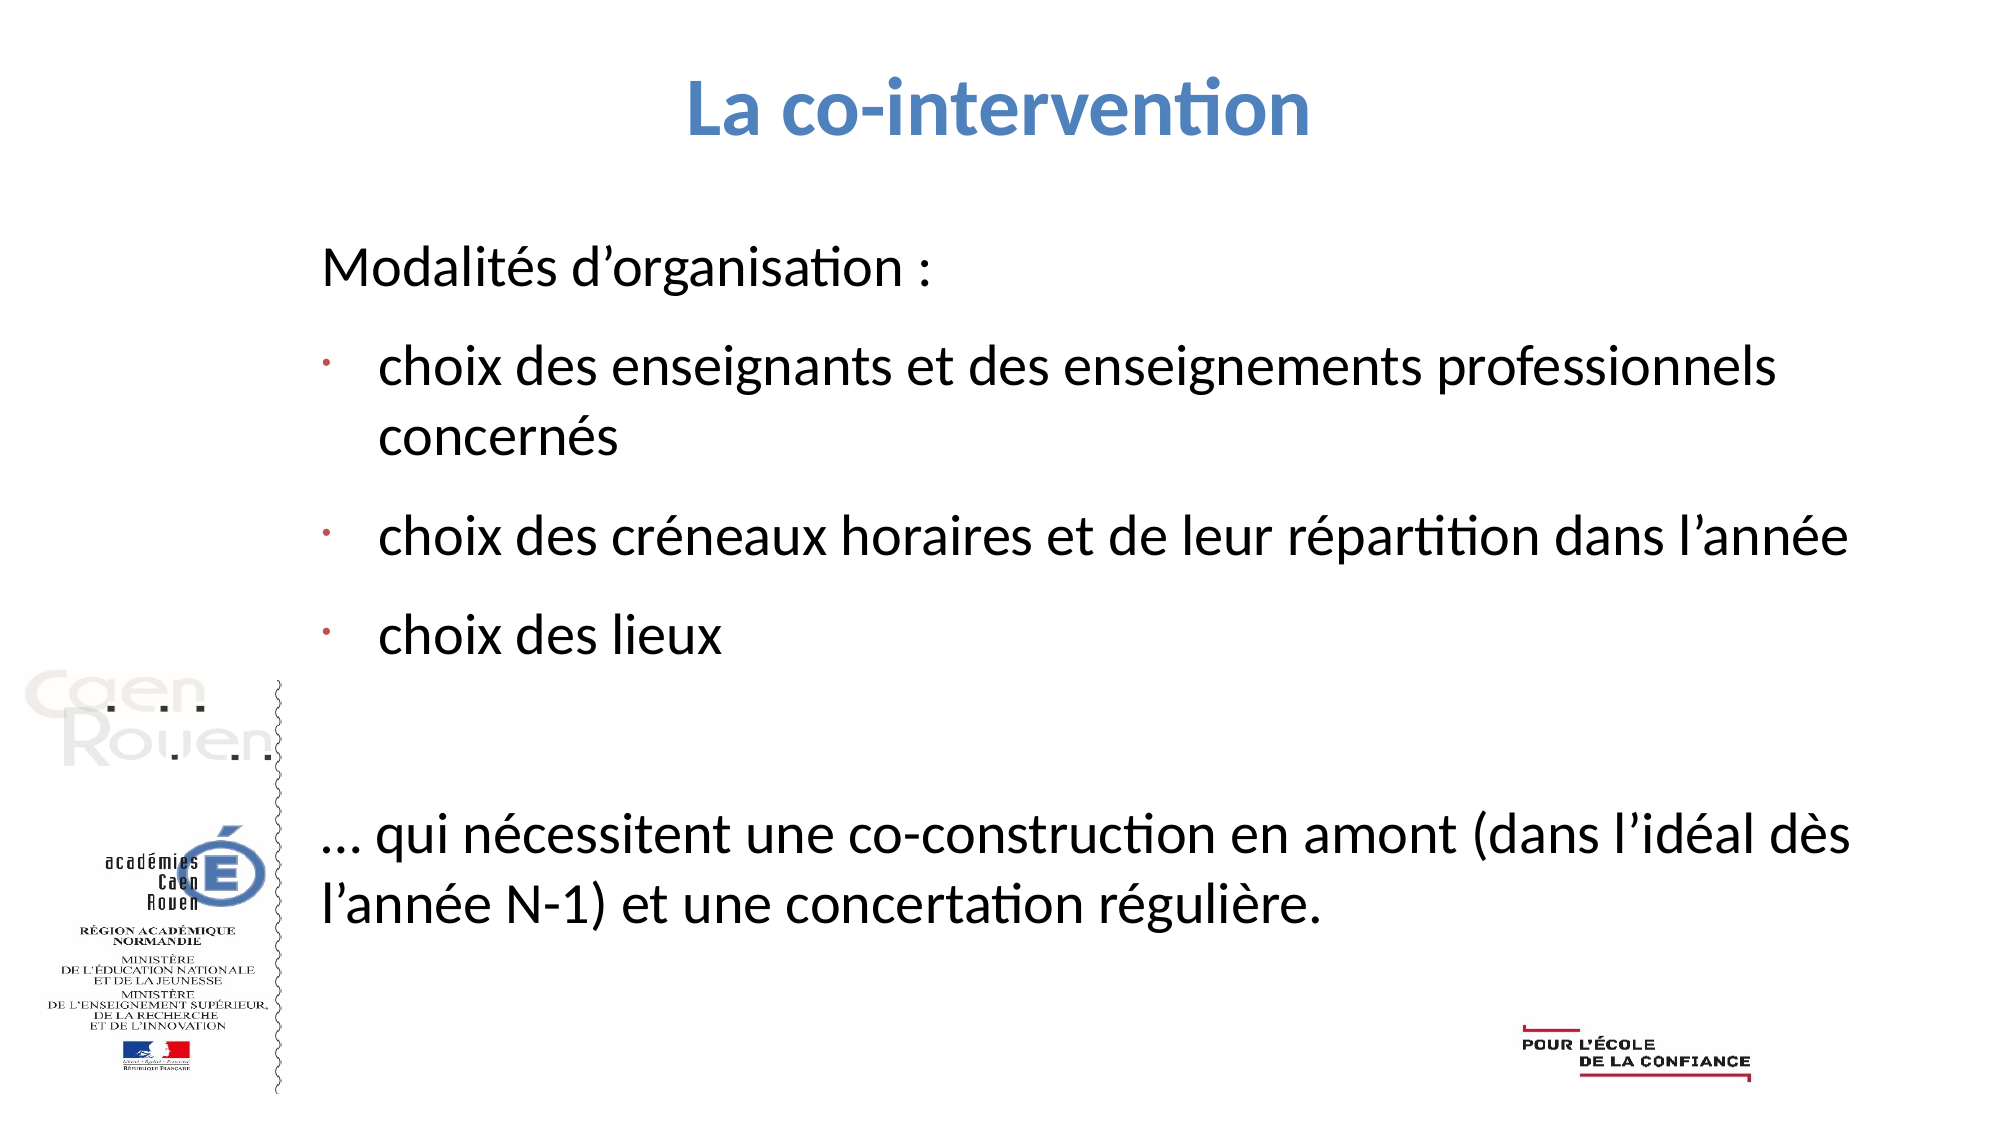

# La co-intervention
Modalités d’organisation :
choix des enseignants et des enseignements professionnels concernés
choix des créneaux horaires et de leur répartition dans l’année
choix des lieux
… qui nécessitent une co-construction en amont (dans l’idéal dès l’année N-1) et une concertation régulière.